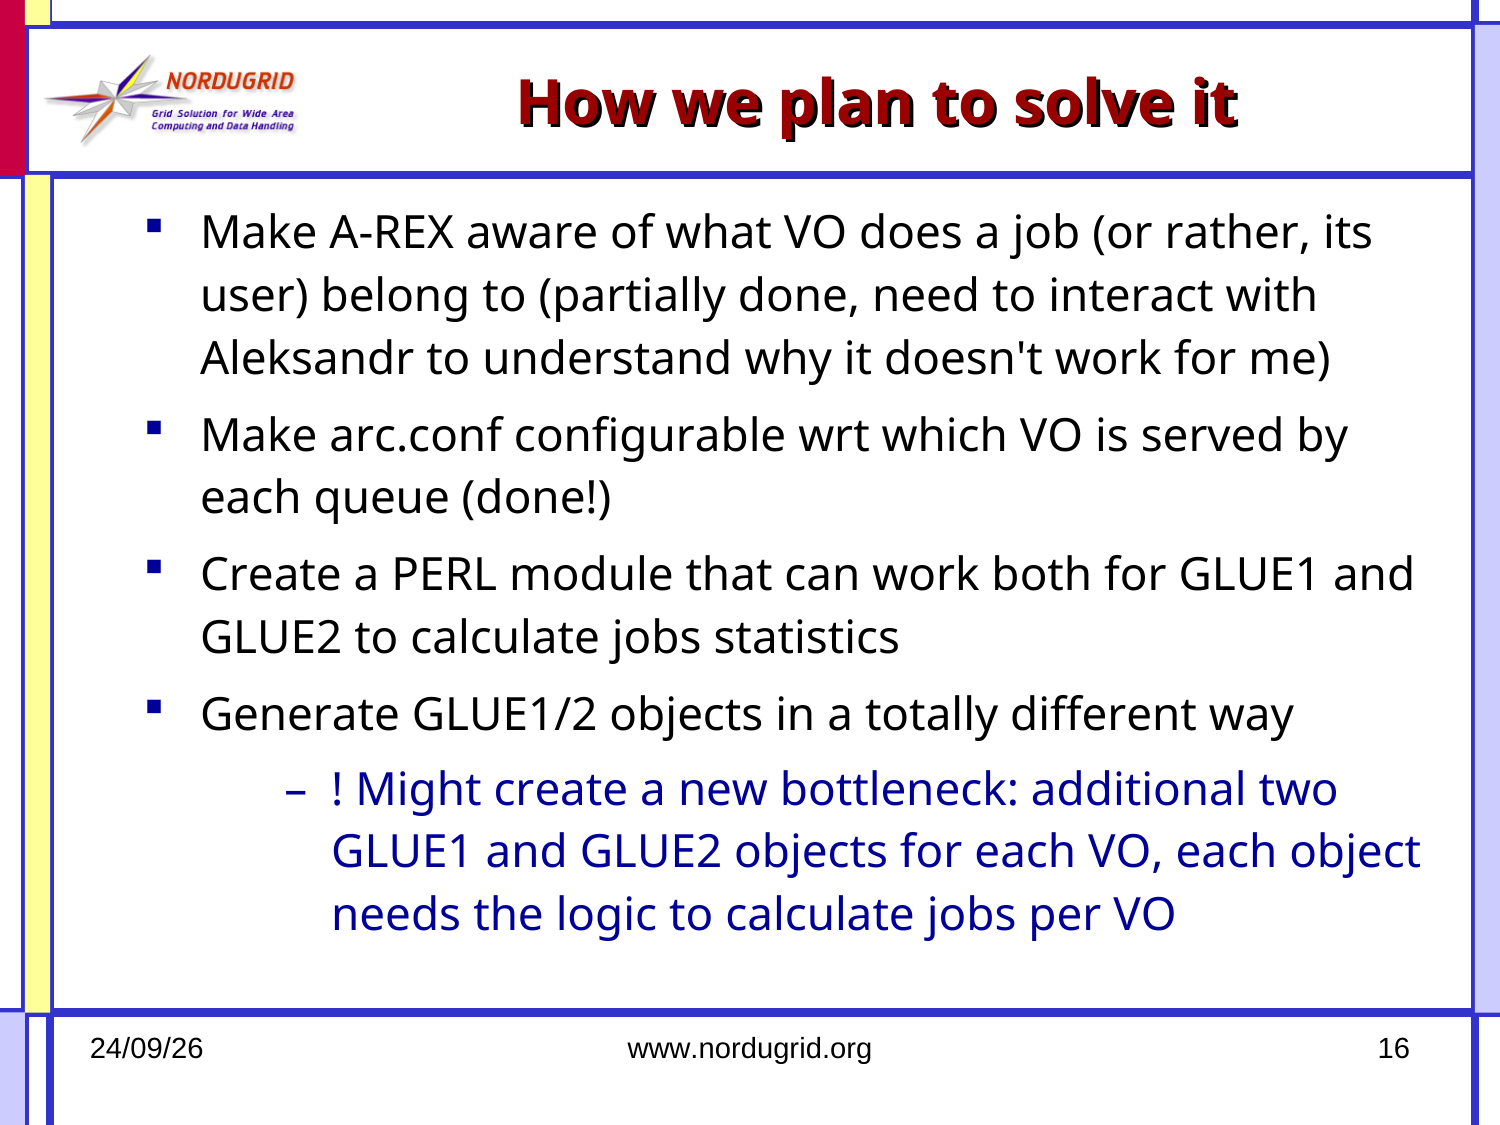

# How we plan to solve it
Make A-REX aware of what VO does a job (or rather, its user) belong to (partially done, need to interact with Aleksandr to understand why it doesn't work for me)
Make arc.conf configurable wrt which VO is served by each queue (done!)
Create a PERL module that can work both for GLUE1 and GLUE2 to calculate jobs statistics
Generate GLUE1/2 objects in a totally different way
! Might create a new bottleneck: additional two GLUE1 and GLUE2 objects for each VO, each object needs the logic to calculate jobs per VO
www.nordugrid.org
16